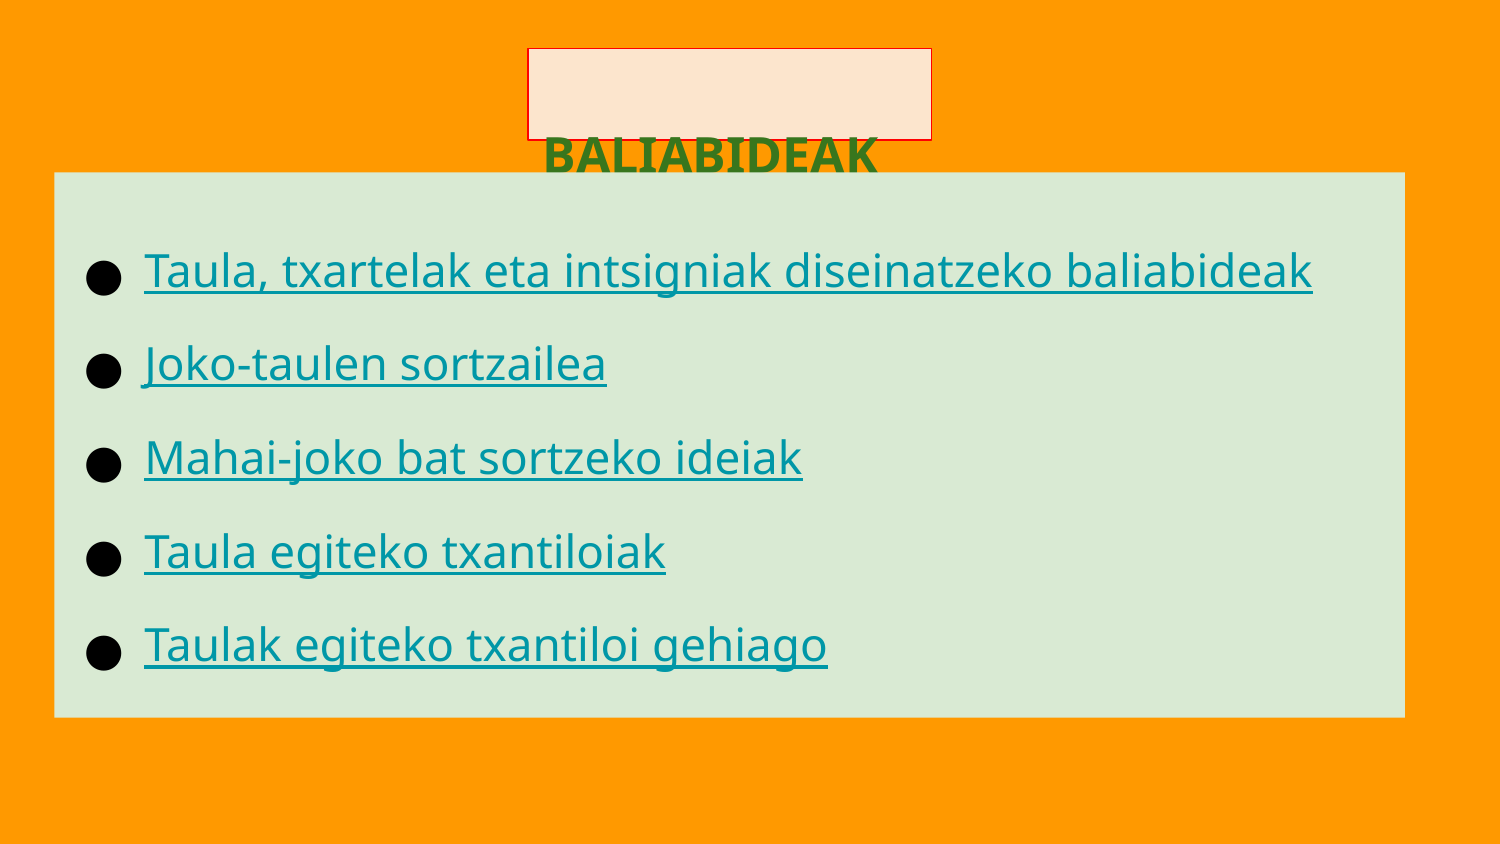

BALIABIDEAK
Taula, txartelak eta intsigniak diseinatzeko baliabideak
Joko-taulen sortzailea
Mahai-joko bat sortzeko ideiak
Taula egiteko txantiloiak
Taulak egiteko txantiloi gehiago